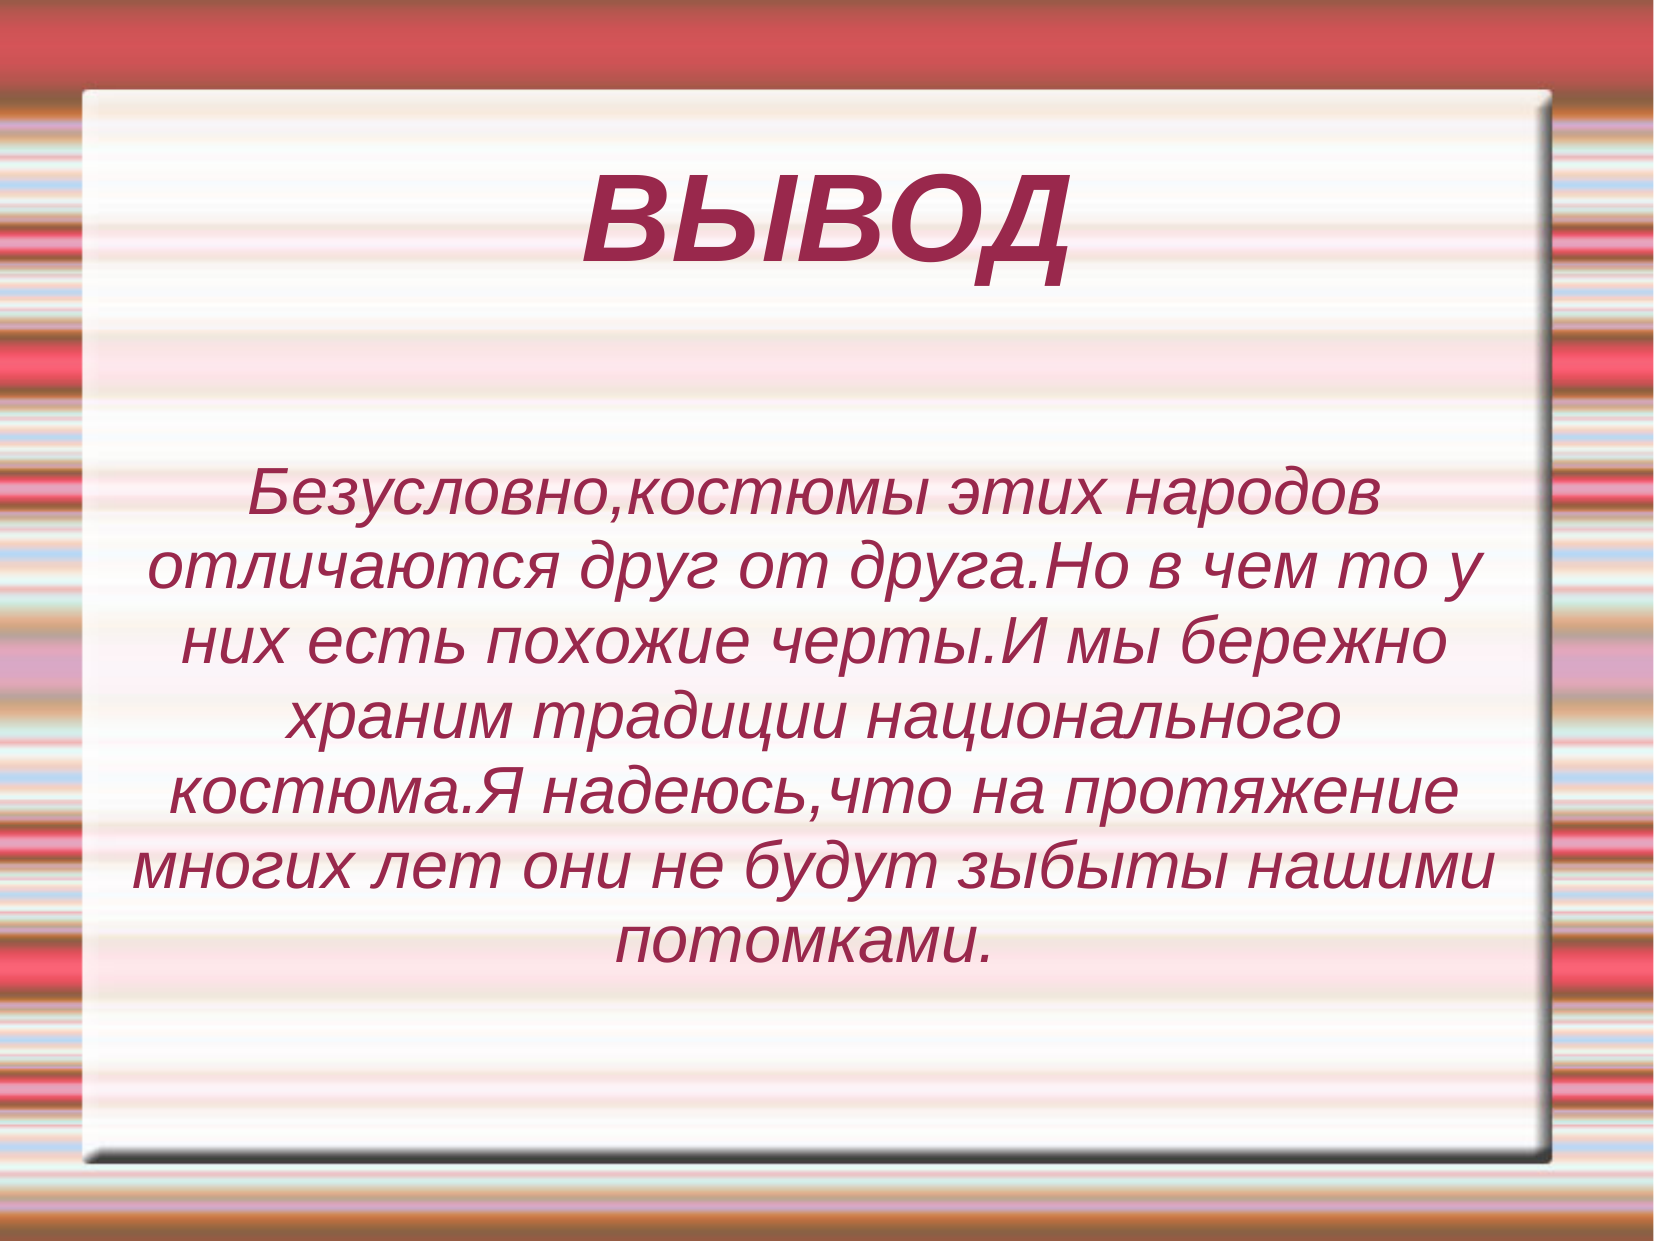

# ВЫВОД
Безусловно,костюмы этих народов отличаются друг от друга.Но в чем то у них есть похожие черты.И мы бережно храним традиции национального костюма.Я надеюсь,что на протяжение многих лет они не будут зыбыты нашими потомками.